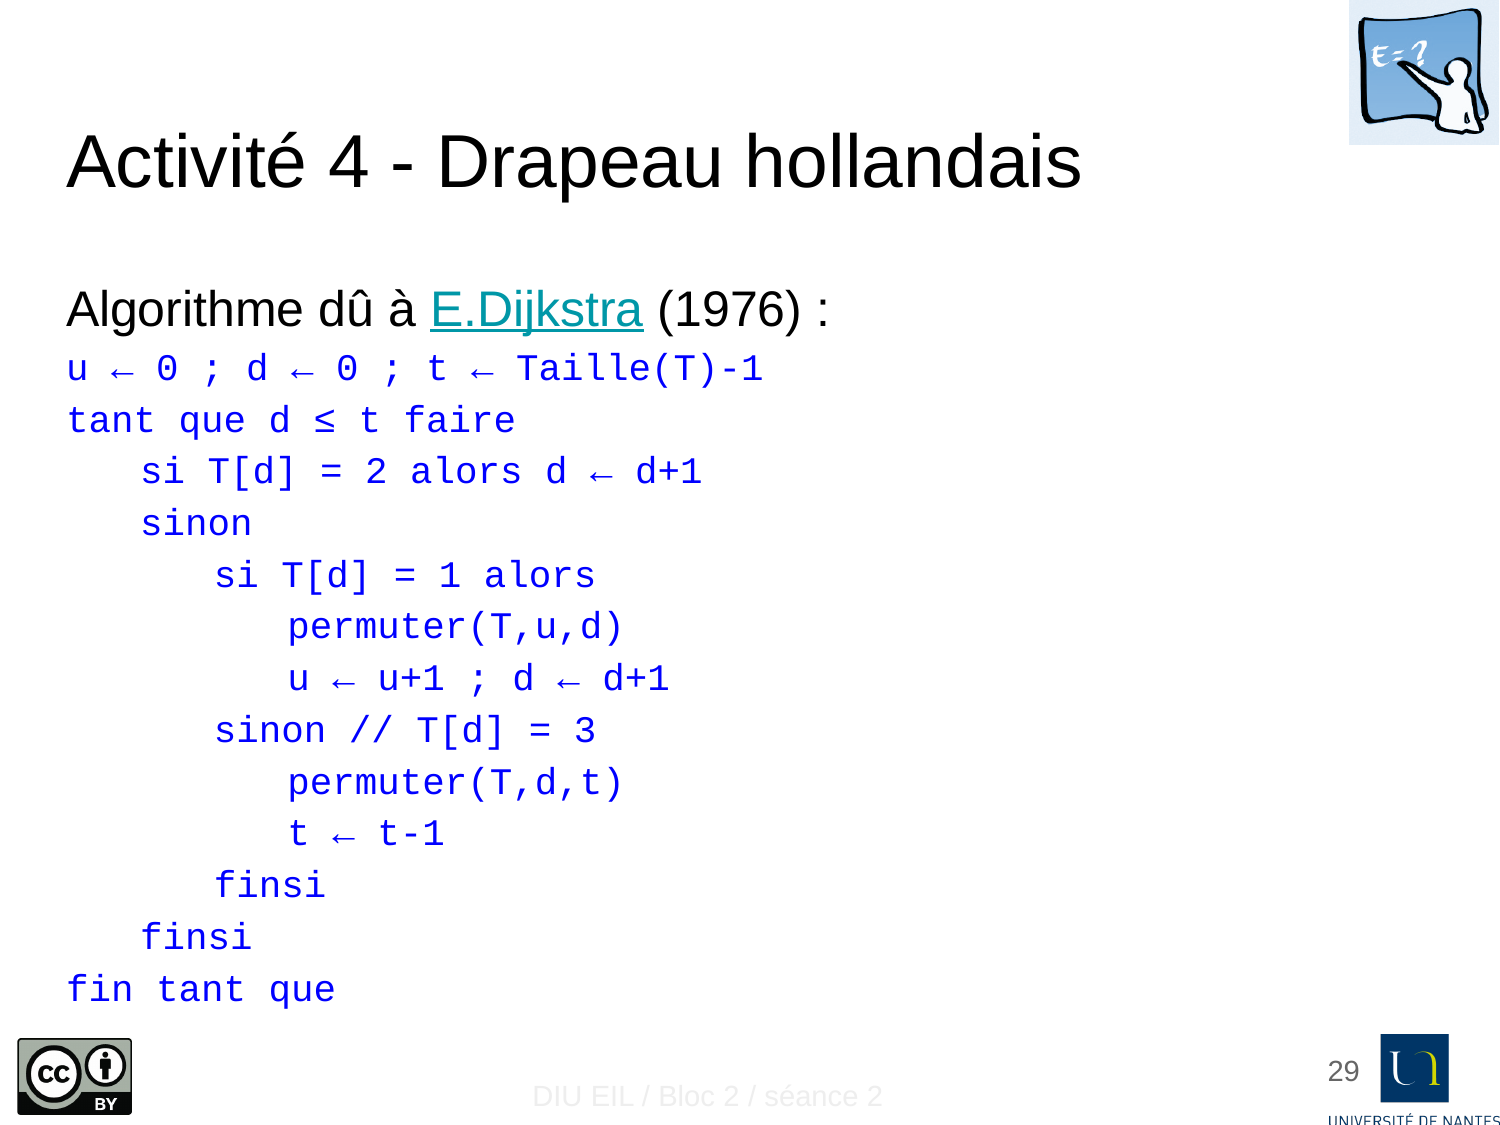

# Activité 4 - Drapeau hollandais
Algorithme dû à E.Dijkstra (1976) :
u ← 0 ; d ← 0 ; t ← Taille(T)-1
tant que d ≤ t faire
	si T[d] = 2 alors d ← d+1
	sinon
		si T[d] = 1 alors
			permuter(T,u,d)
			u ← u+1 ; d ← d+1
		sinon // T[d] = 3
			permuter(T,d,t)
			t ← t-1
		finsi
	finsi
fin tant que